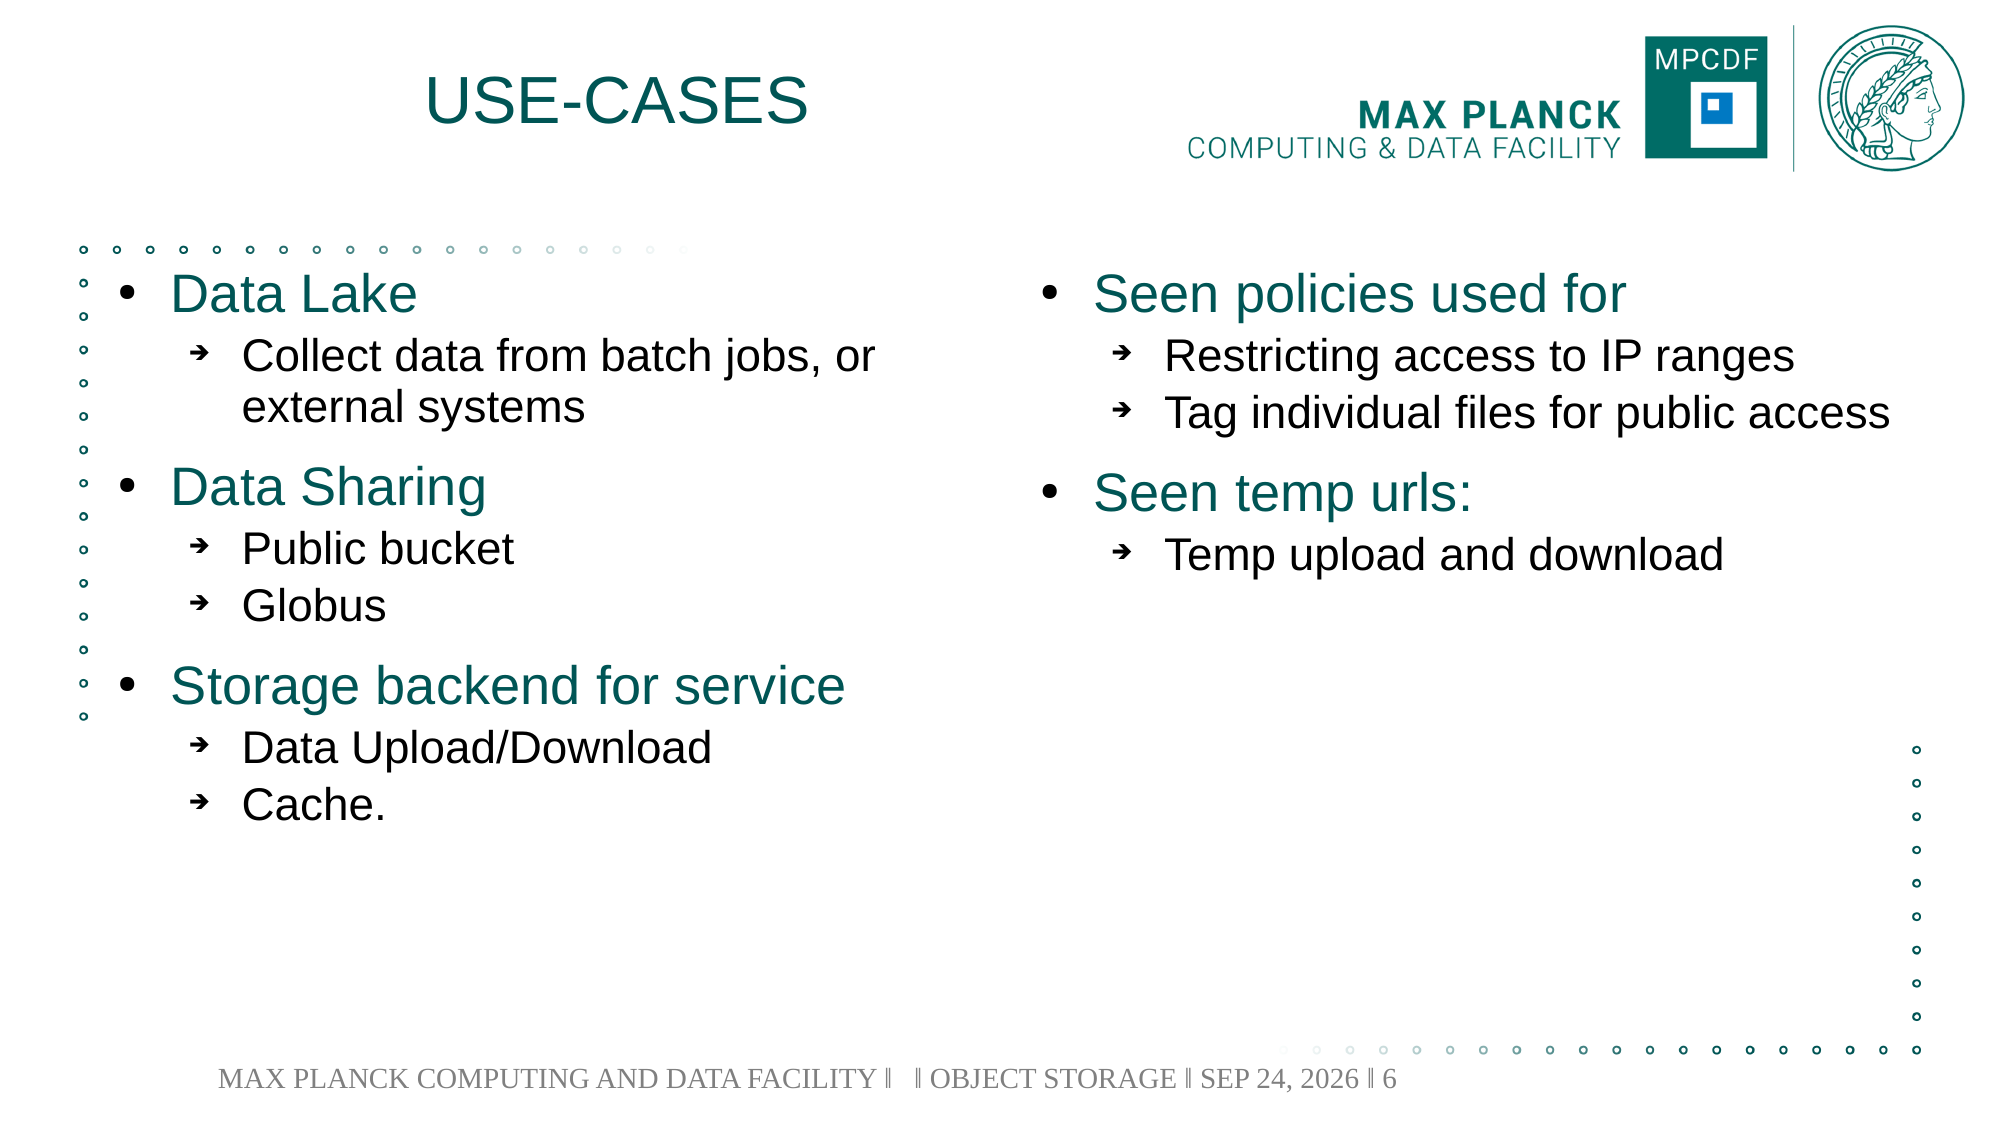

# Use-cases
Data Lake
Collect data from batch jobs, or external systems
Data Sharing
Public bucket
Globus
Storage backend for service
Data Upload/Download
Cache.
Seen policies used for
Restricting access to IP ranges
Tag individual files for public access
Seen temp urls:
Temp upload and download
Object Storage